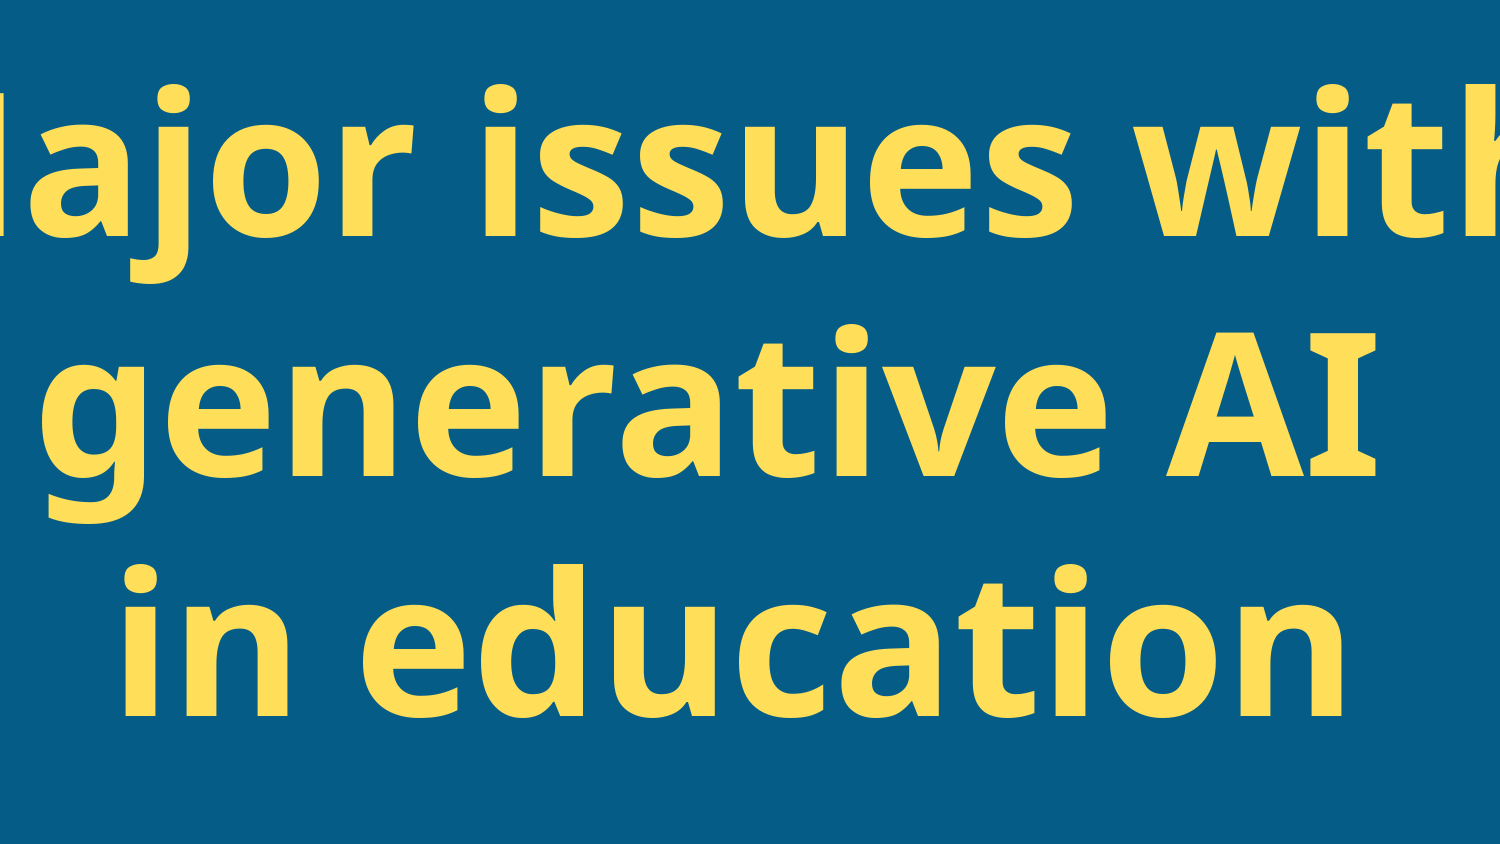

Major issues with
generative AI
in education